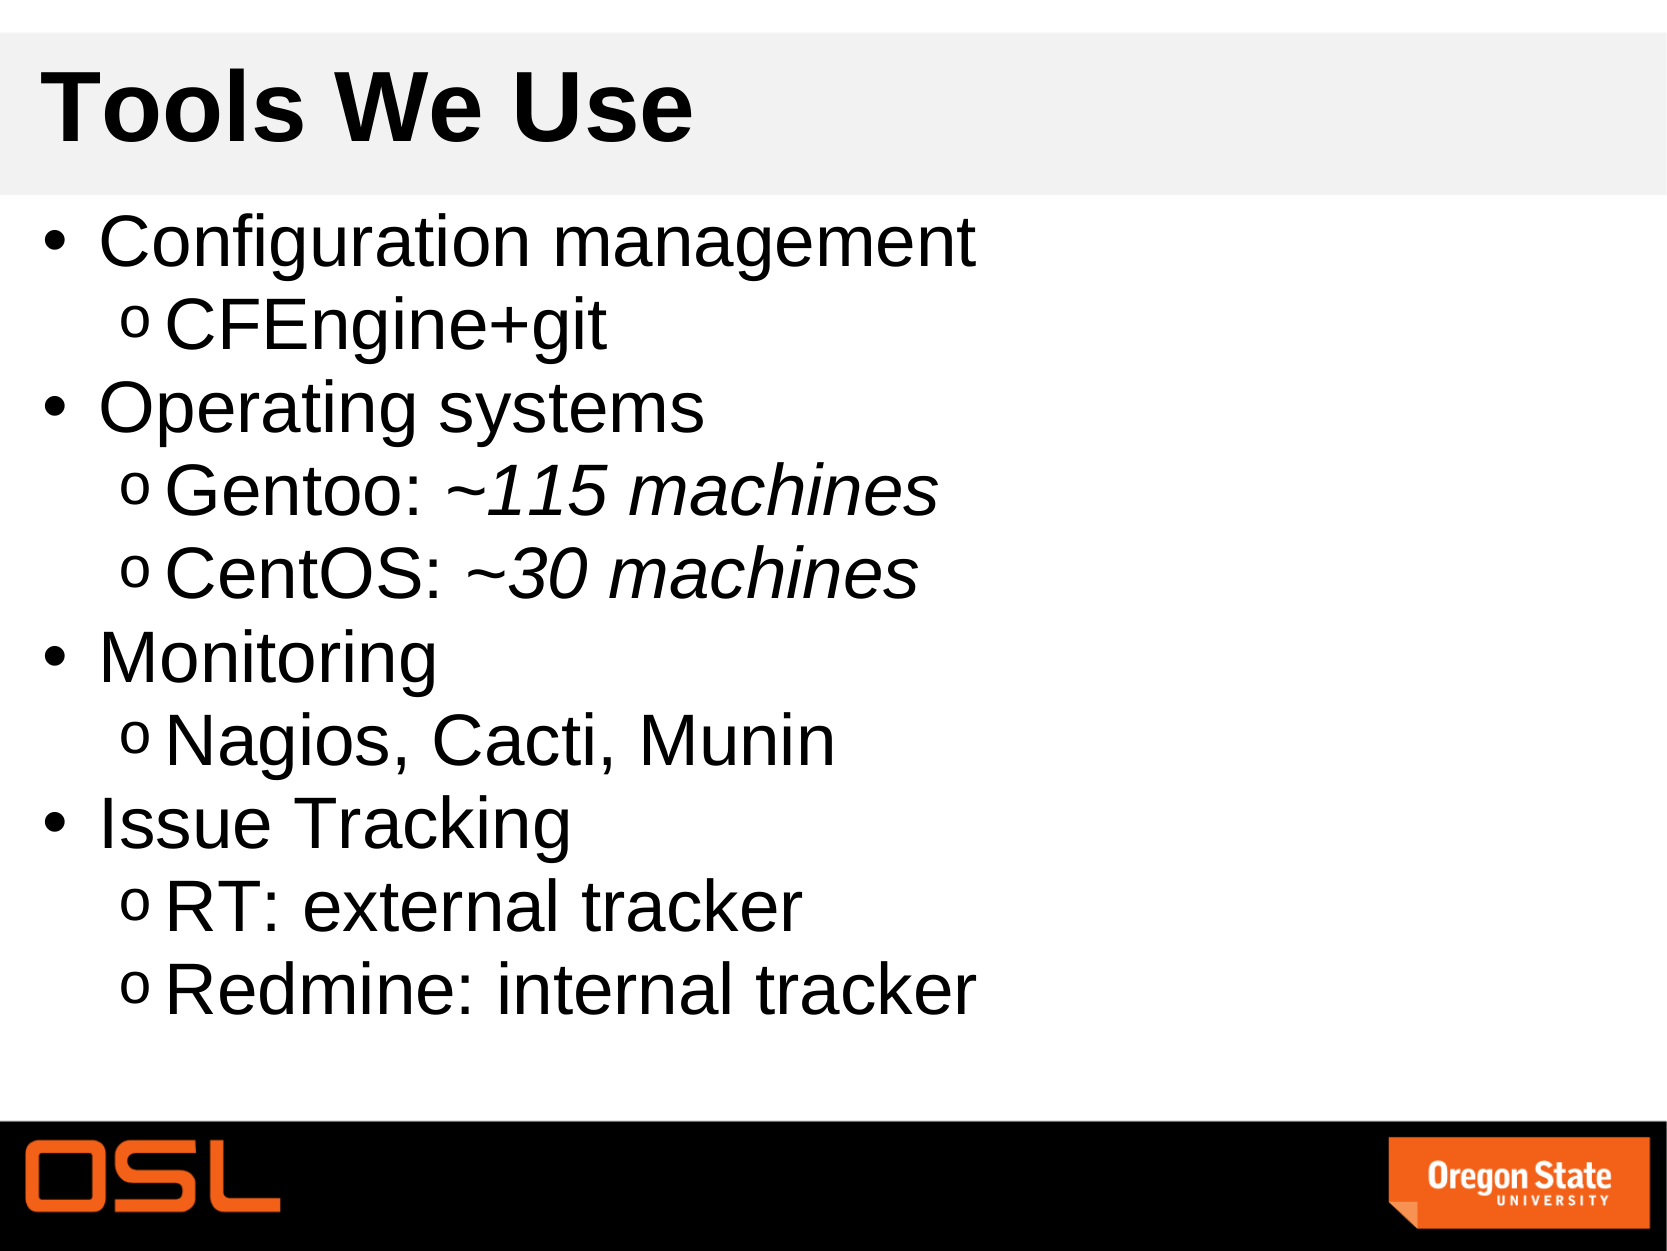

# Tools We Use
Configuration management
CFEngine+git
Operating systems
Gentoo: ~115 machines
CentOS: ~30 machines
Monitoring
Nagios, Cacti, Munin
Issue Tracking
RT: external tracker
Redmine: internal tracker